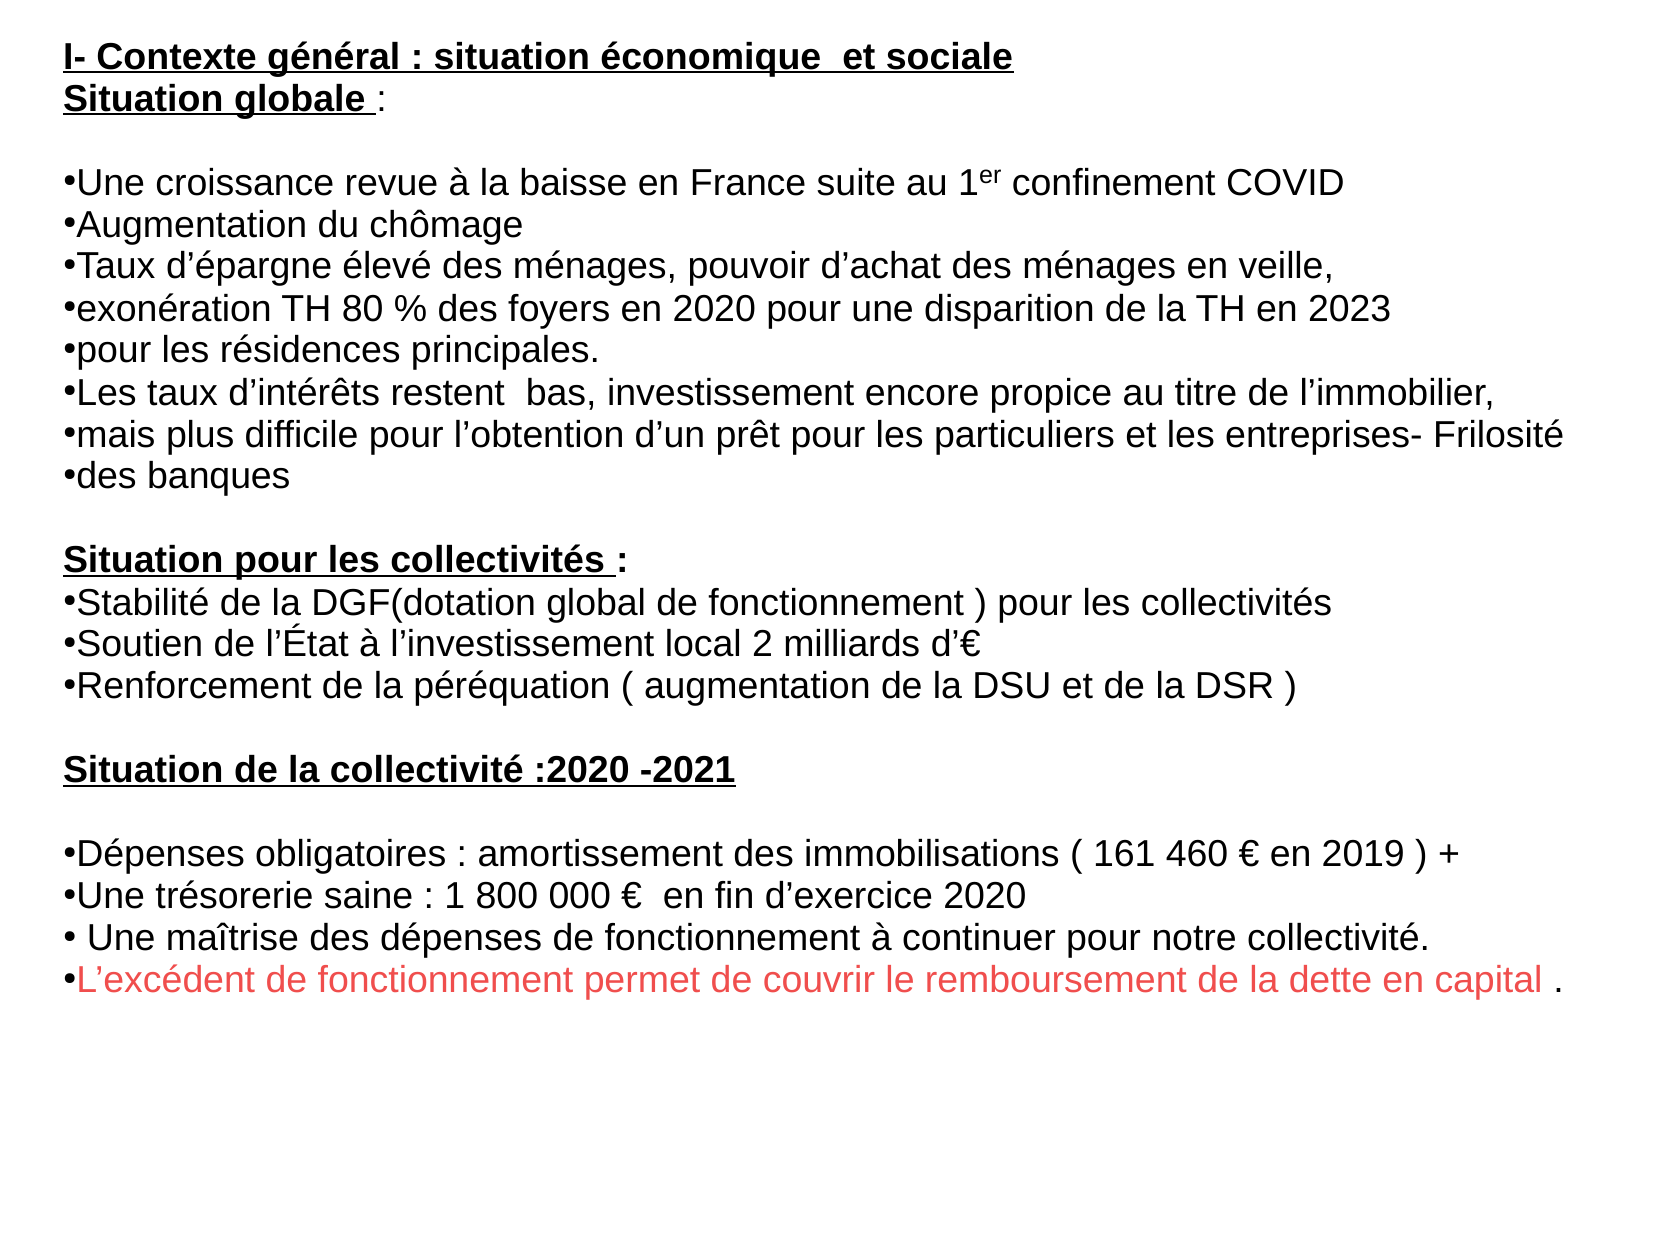

I- Contexte général : situation économique et sociale
Situation globale :
Une croissance revue à la baisse en France suite au 1er confinement COVID
Augmentation du chômage
Taux d’épargne élevé des ménages, pouvoir d’achat des ménages en veille,
exonération TH 80 % des foyers en 2020 pour une disparition de la TH en 2023
pour les résidences principales.
Les taux d’intérêts restent bas, investissement encore propice au titre de l’immobilier,
mais plus difficile pour l’obtention d’un prêt pour les particuliers et les entreprises- Frilosité
des banques
Situation pour les collectivités :
Stabilité de la DGF(dotation global de fonctionnement ) pour les collectivités
Soutien de l’État à l’investissement local 2 milliards d’€
Renforcement de la péréquation ( augmentation de la DSU et de la DSR )
Situation de la collectivité :2020 -2021
Dépenses obligatoires : amortissement des immobilisations ( 161 460 € en 2019 ) +
Une trésorerie saine : 1 800 000 € en fin d’exercice 2020
 Une maîtrise des dépenses de fonctionnement à continuer pour notre collectivité.
L’excédent de fonctionnement permet de couvrir le remboursement de la dette en capital .